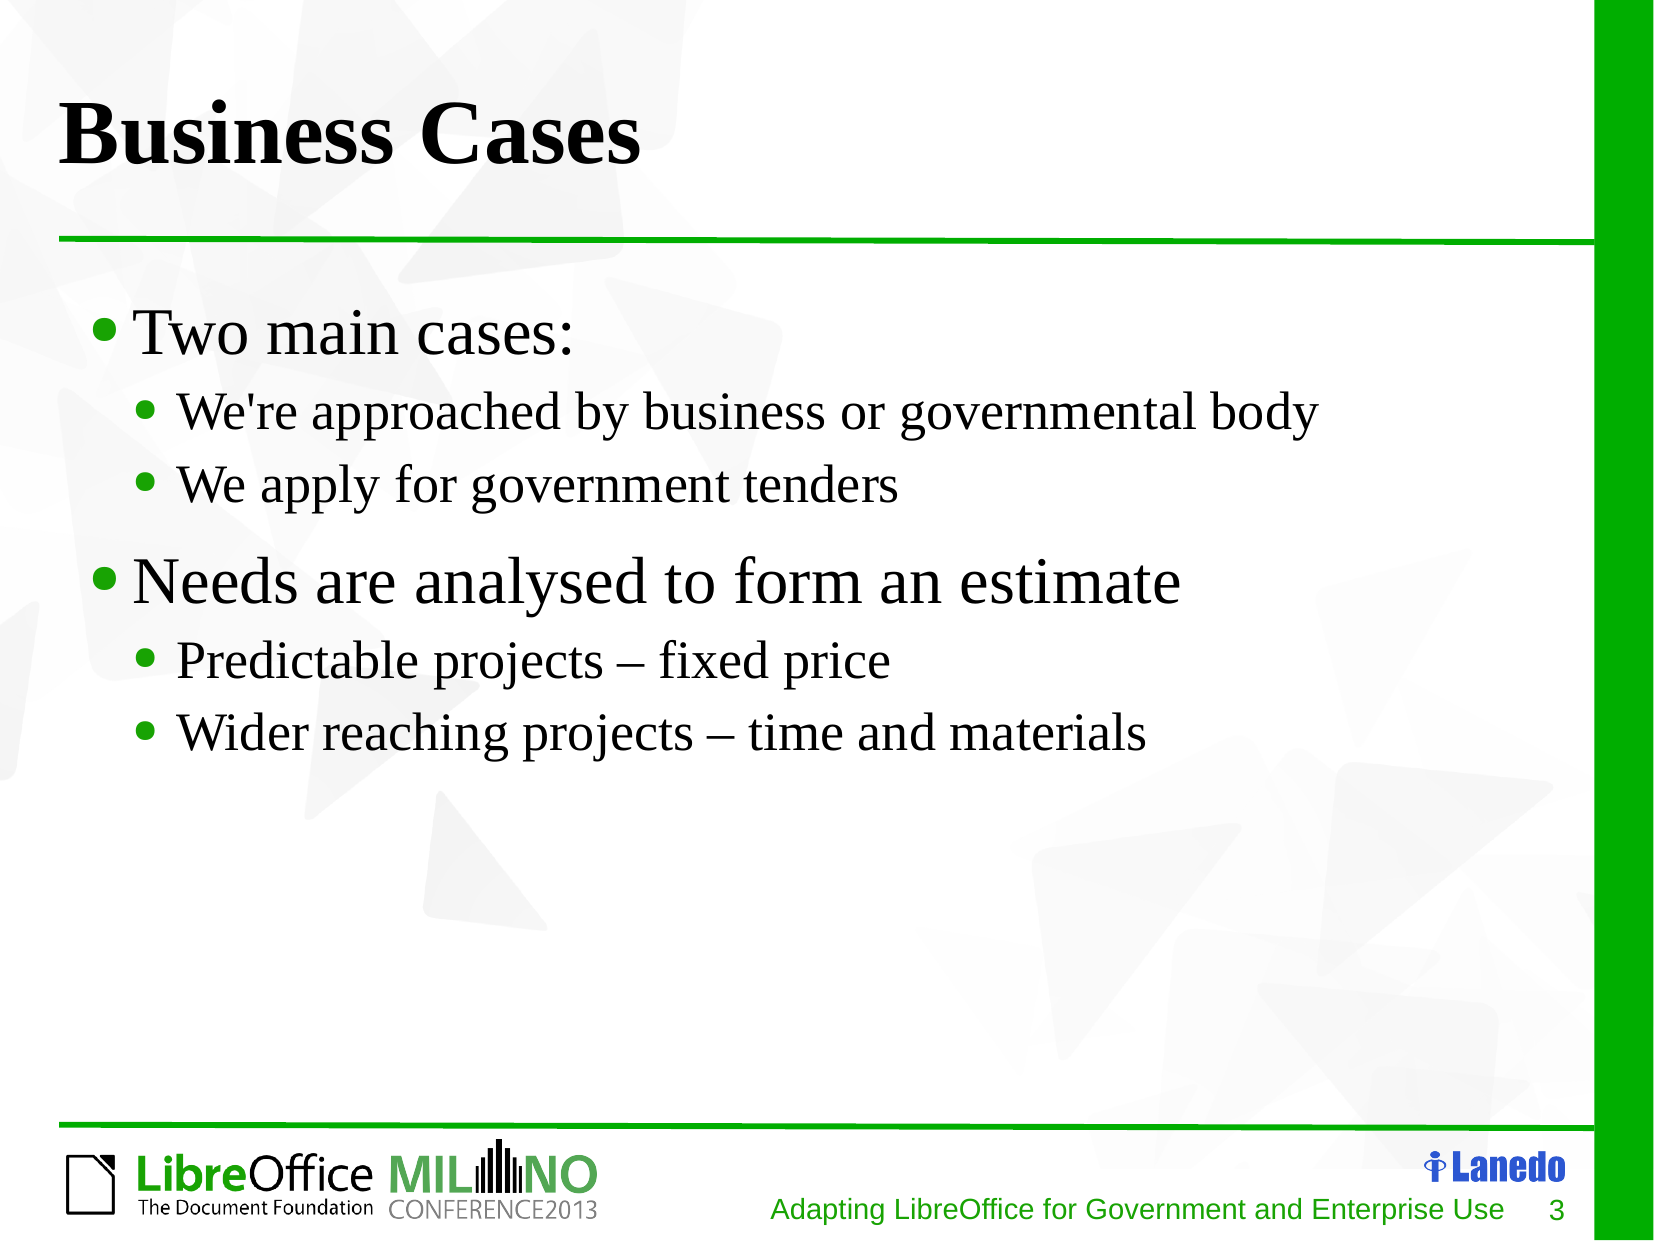

# Business Cases
Two main cases:
We're approached by business or governmental body
We apply for government tenders
Needs are analysed to form an estimate
Predictable projects – fixed price
Wider reaching projects – time and materials
Adapting LibreOffice for Government and Enterprise Use
3